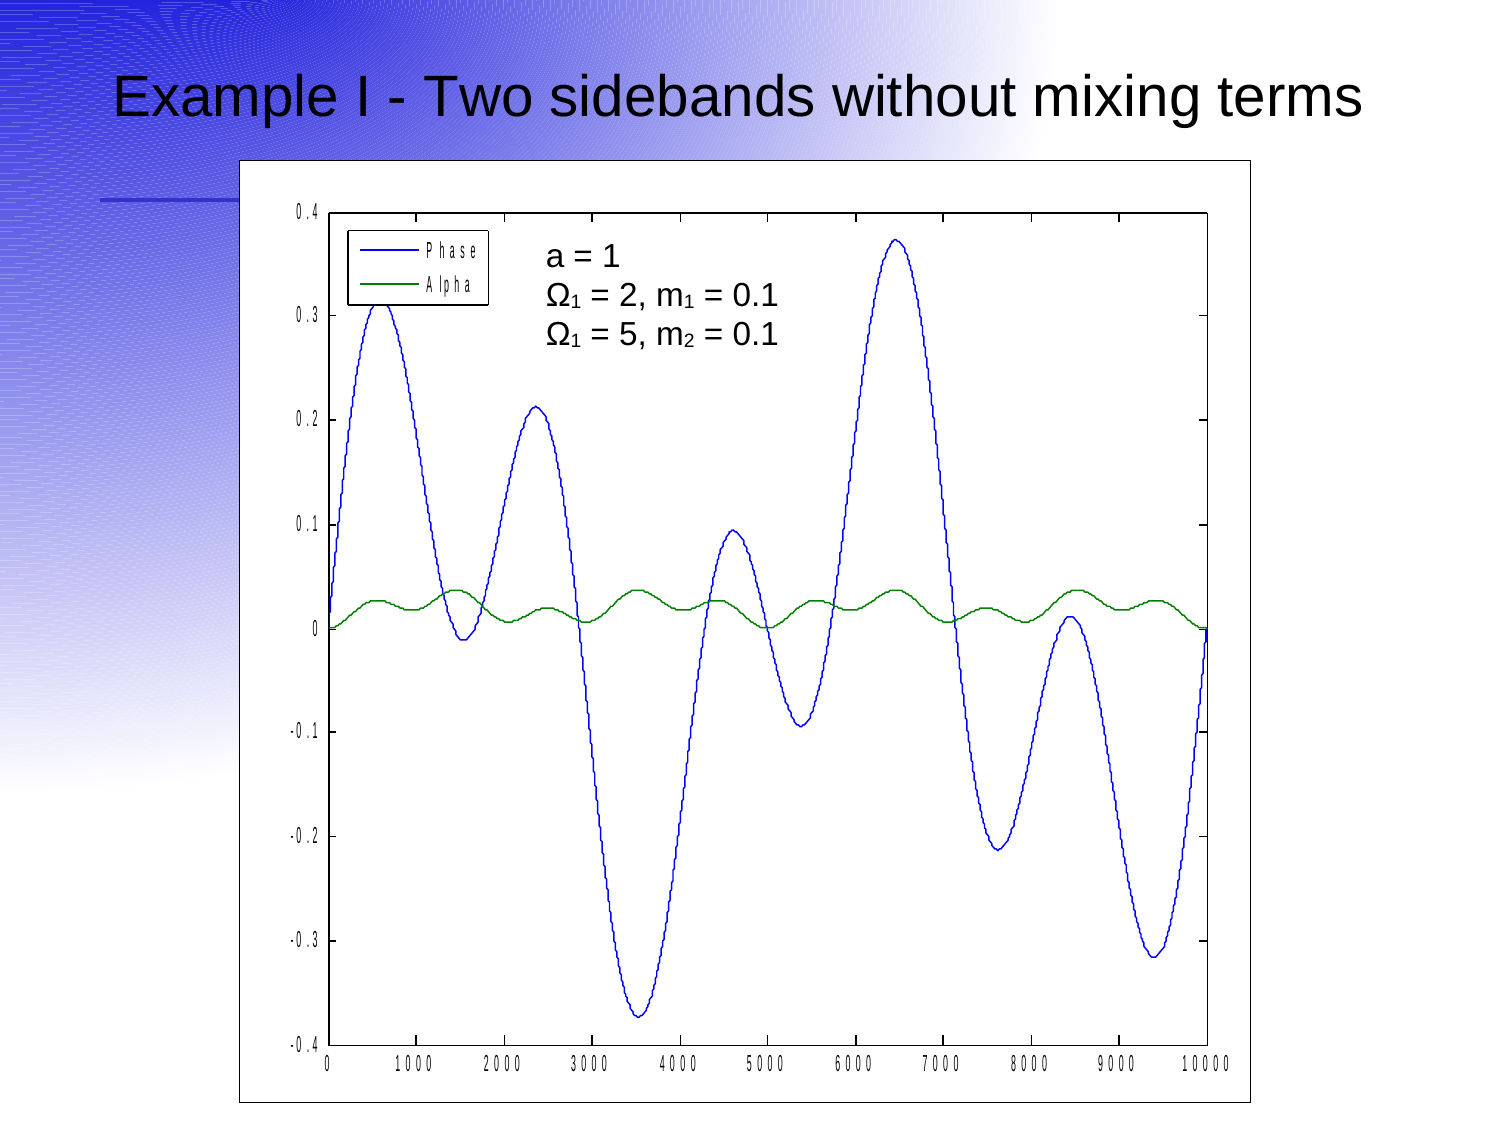

# Example I - Two sidebands without mixing terms
a = 1
Ω1 = 2, m1 = 0.1
Ω1 = 5, m2 = 0.1